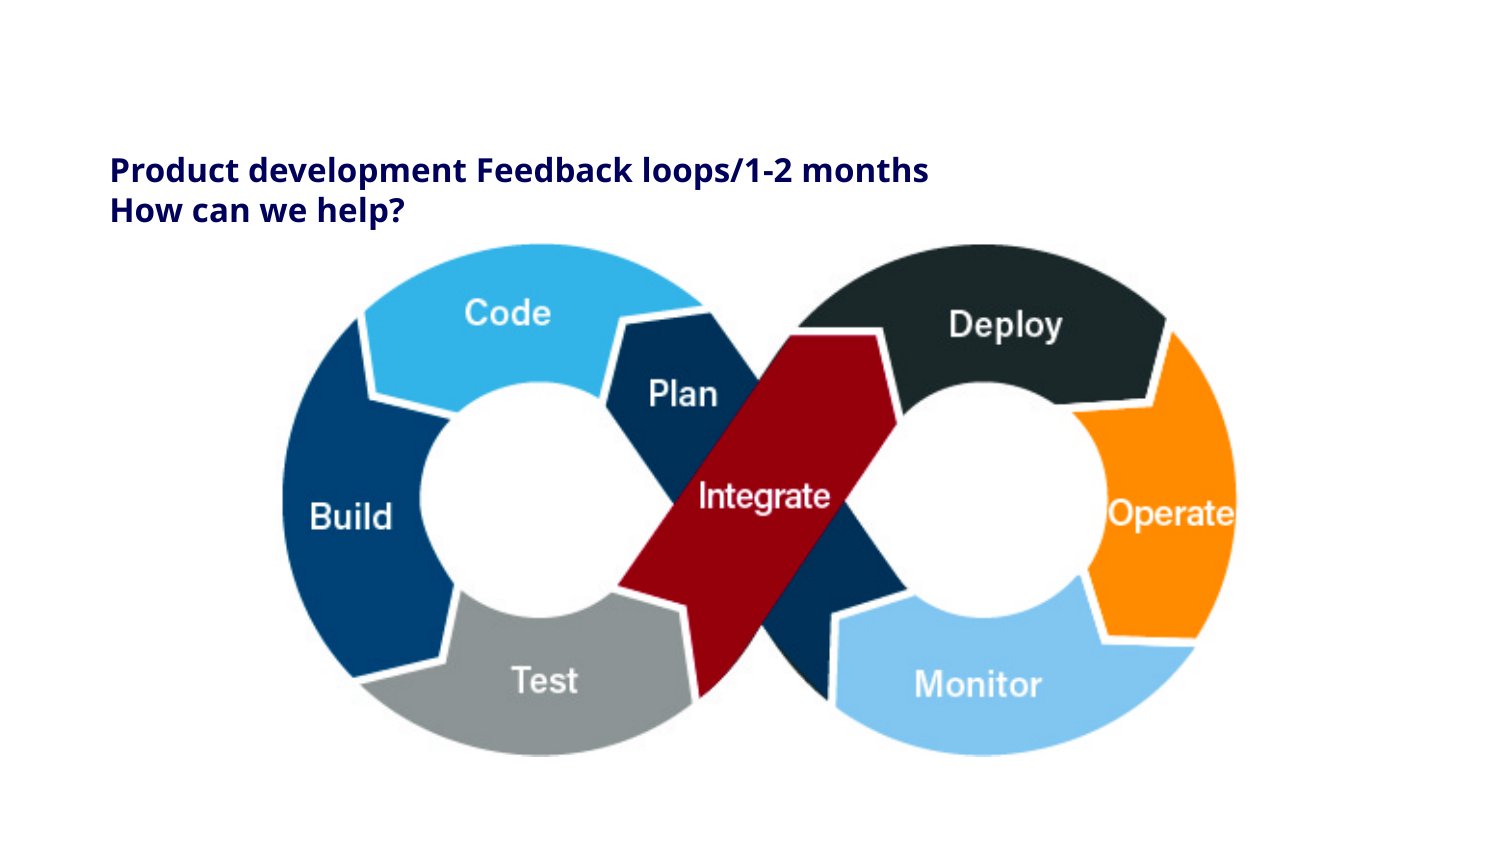

# Product development Feedback loops/1-2 months How can we help?